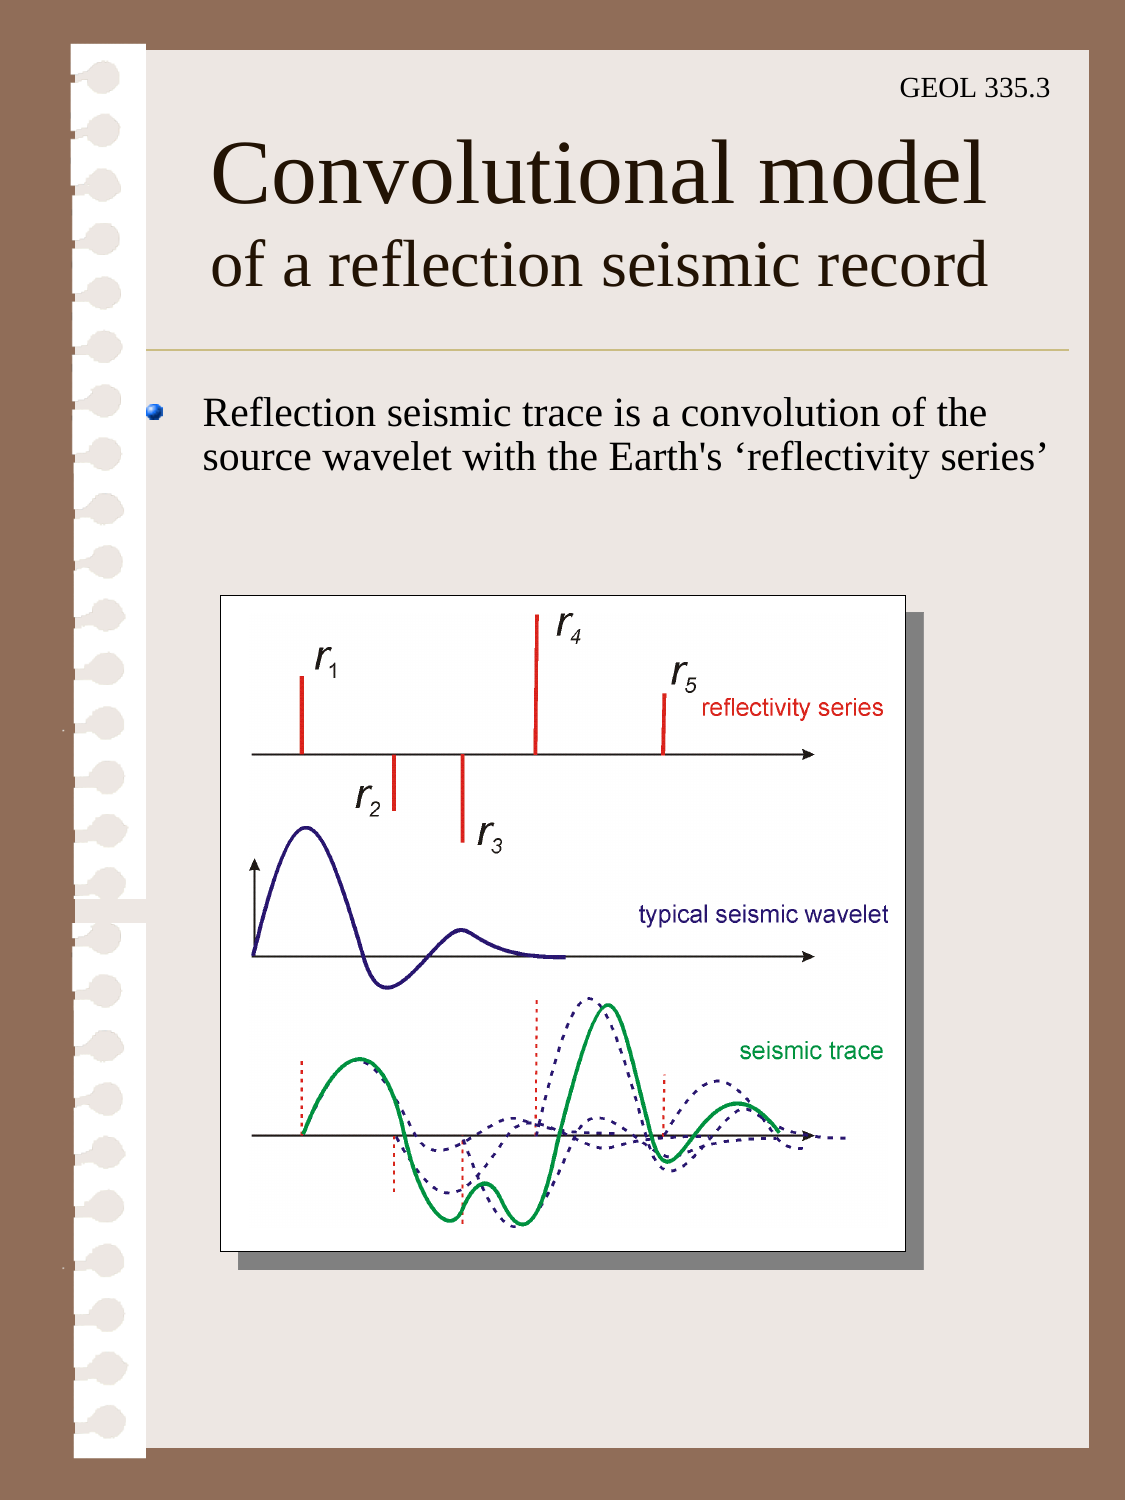

# Convolutional model of a reflection seismic record
Reflection seismic trace is a convolution of the source wavelet with the Earth's ‘reflectivity series’